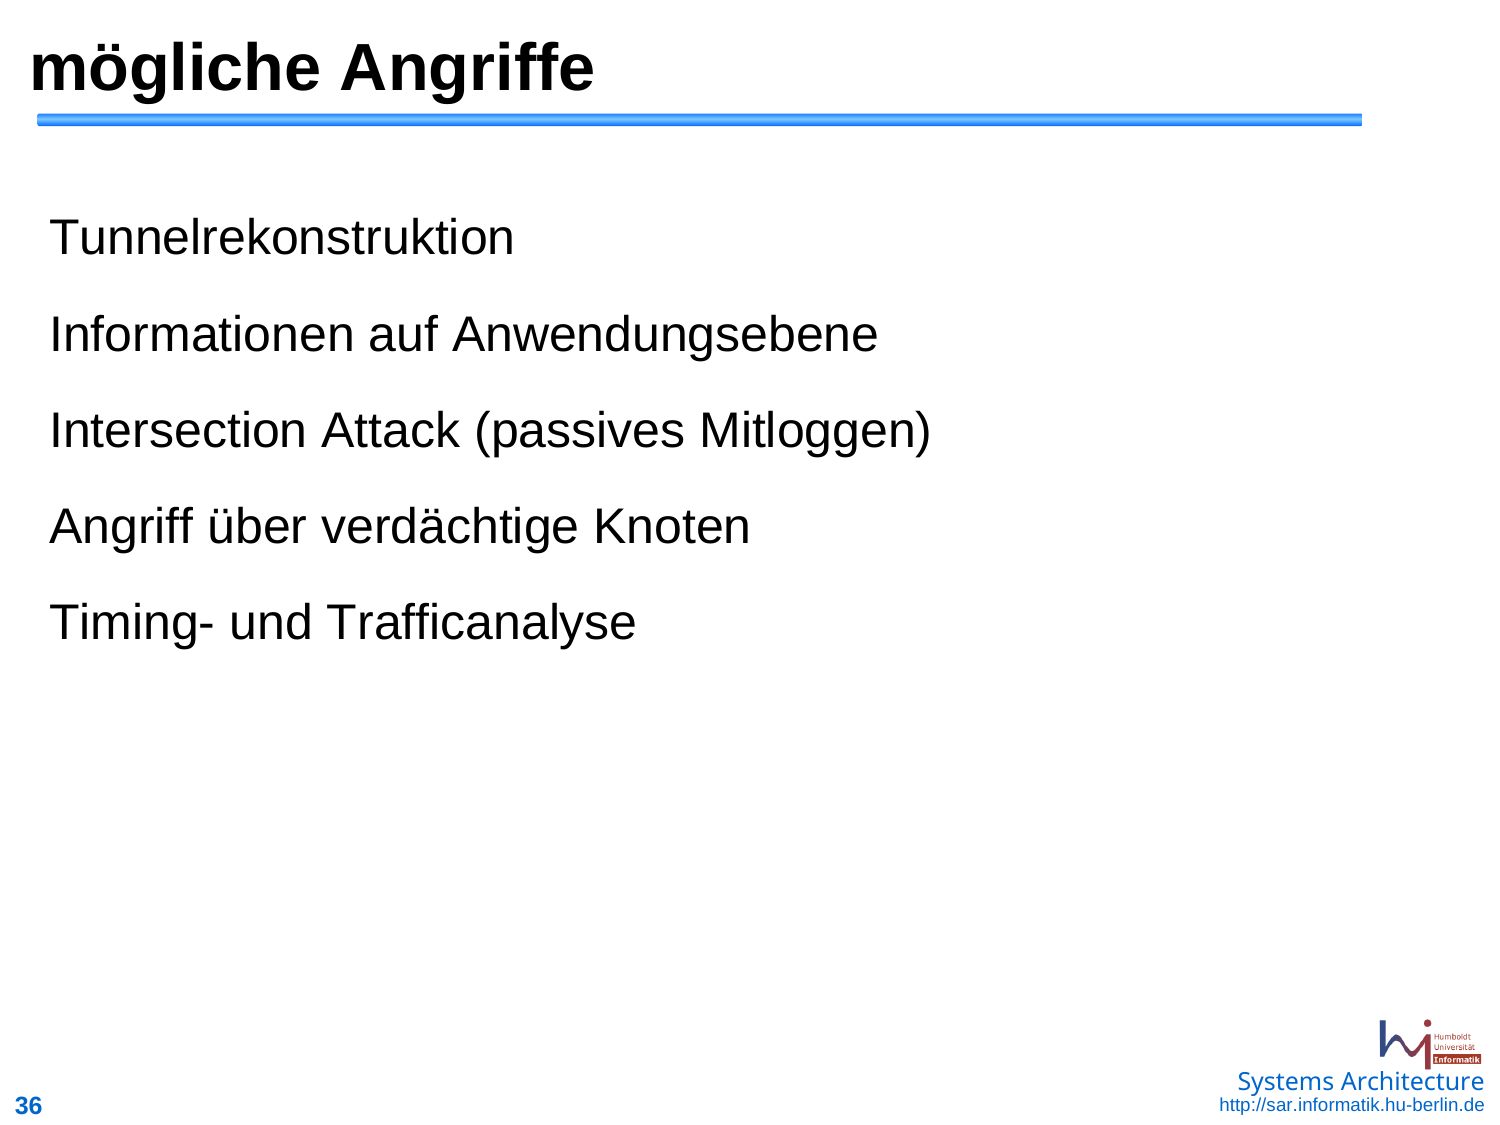

# mögliche Angriffe
Tunnelrekonstruktion
Informationen auf Anwendungsebene
Intersection Attack (passives Mitloggen)
Angriff über verdächtige Knoten
Timing- und Trafficanalyse